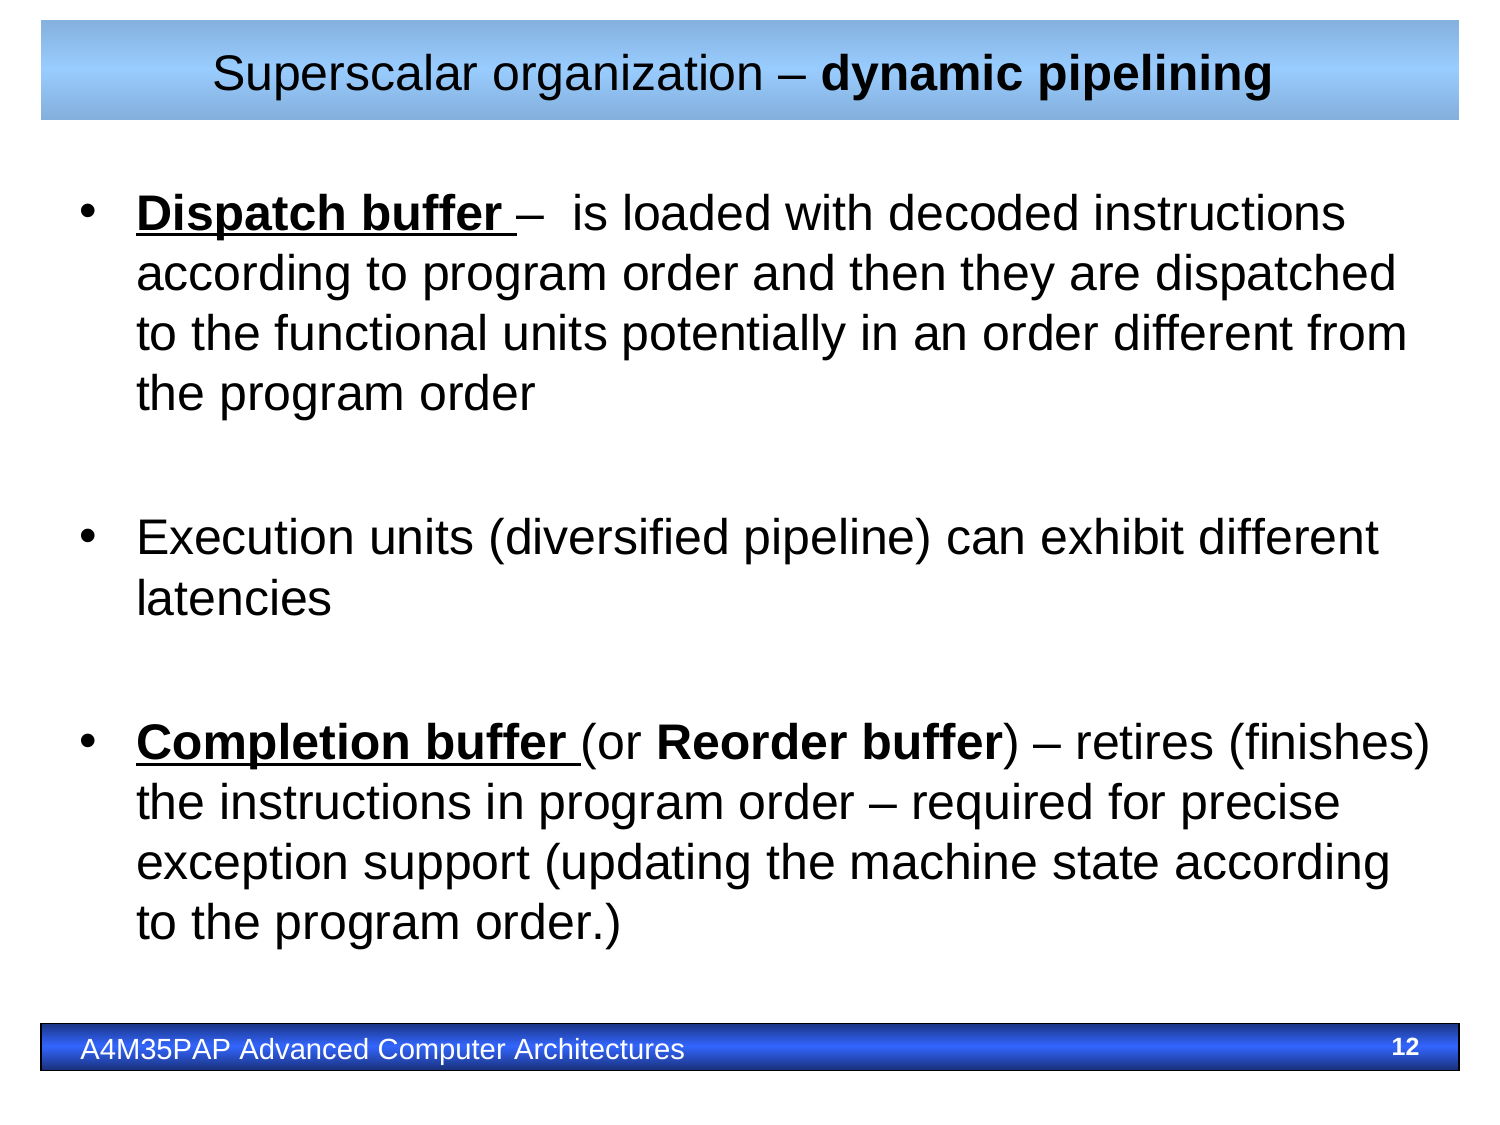

# Superscalar organization – dynamic pipelining
Dispatch buffer – is loaded with decoded instructions according to program order and then they are dispatched to the functional units potentially in an order different from the program order
Execution units (diversified pipeline) can exhibit different latencies
Completion buffer (or Reorder buffer) – retires (finishes) the instructions in program order – required for precise exception support (updating the machine state according to the program order.)
12